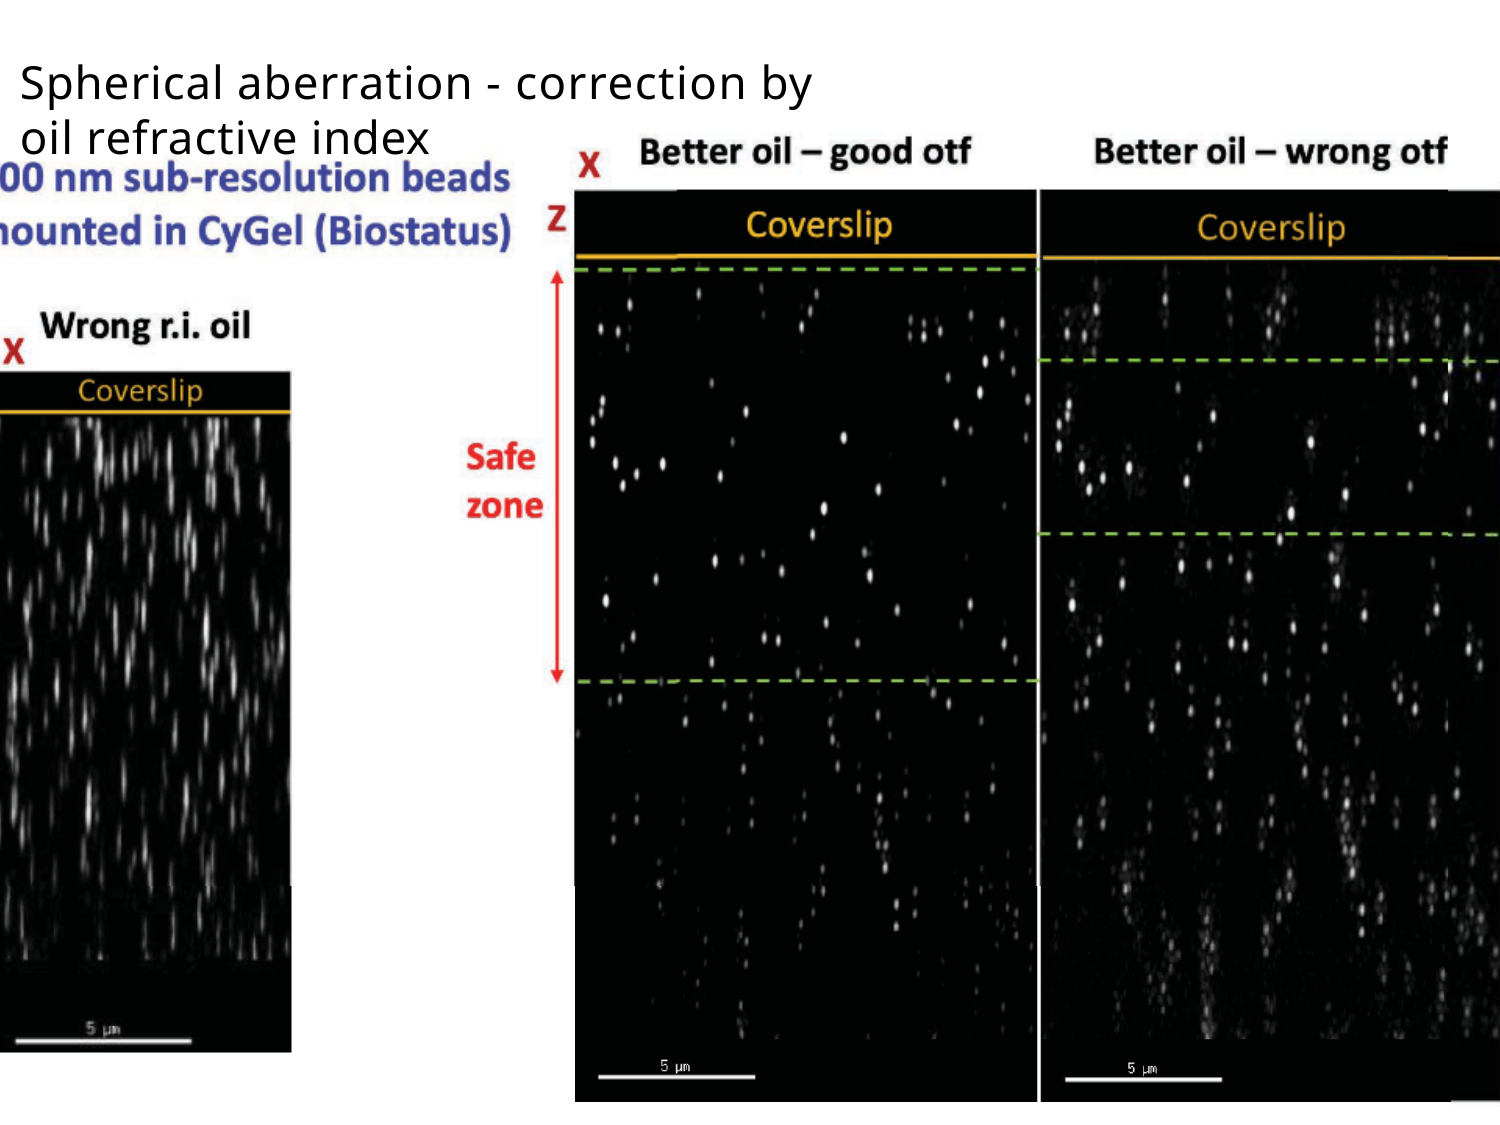

# Spherical aberration - correction by oil refractive index
Alison North